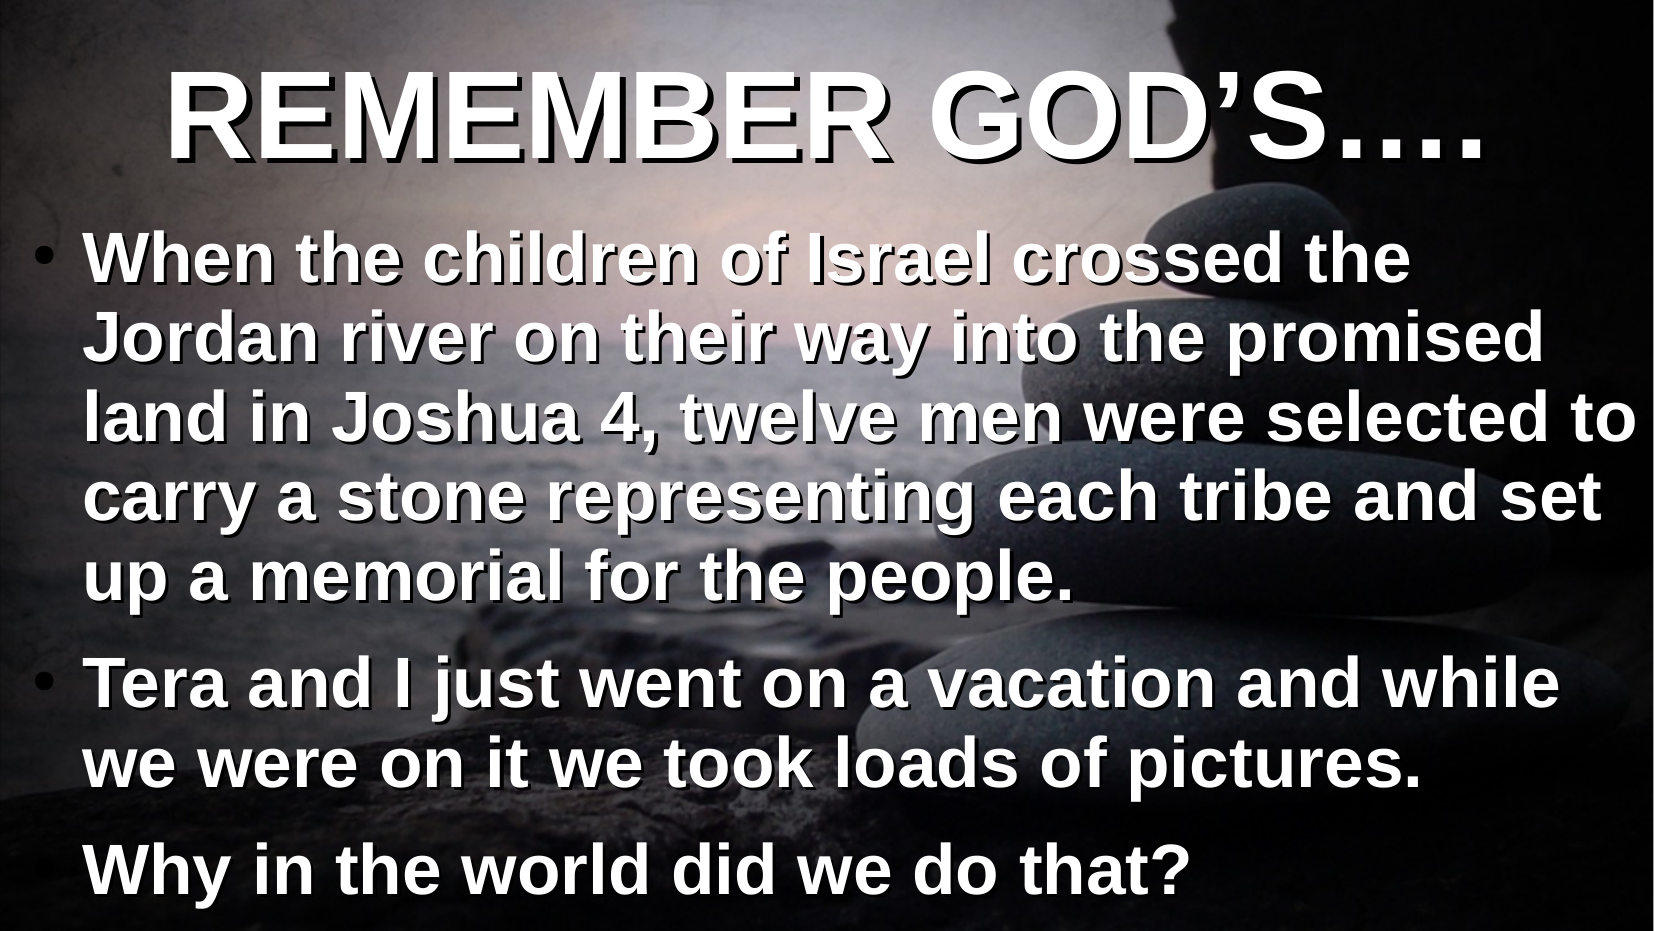

# REMEMBER GOD’S….
When the children of Israel crossed the Jordan river on their way into the promised land in Joshua 4, twelve men were selected to carry a stone representing each tribe and set up a memorial for the people.
Tera and I just went on a vacation and while we were on it we took loads of pictures.
Why in the world did we do that?